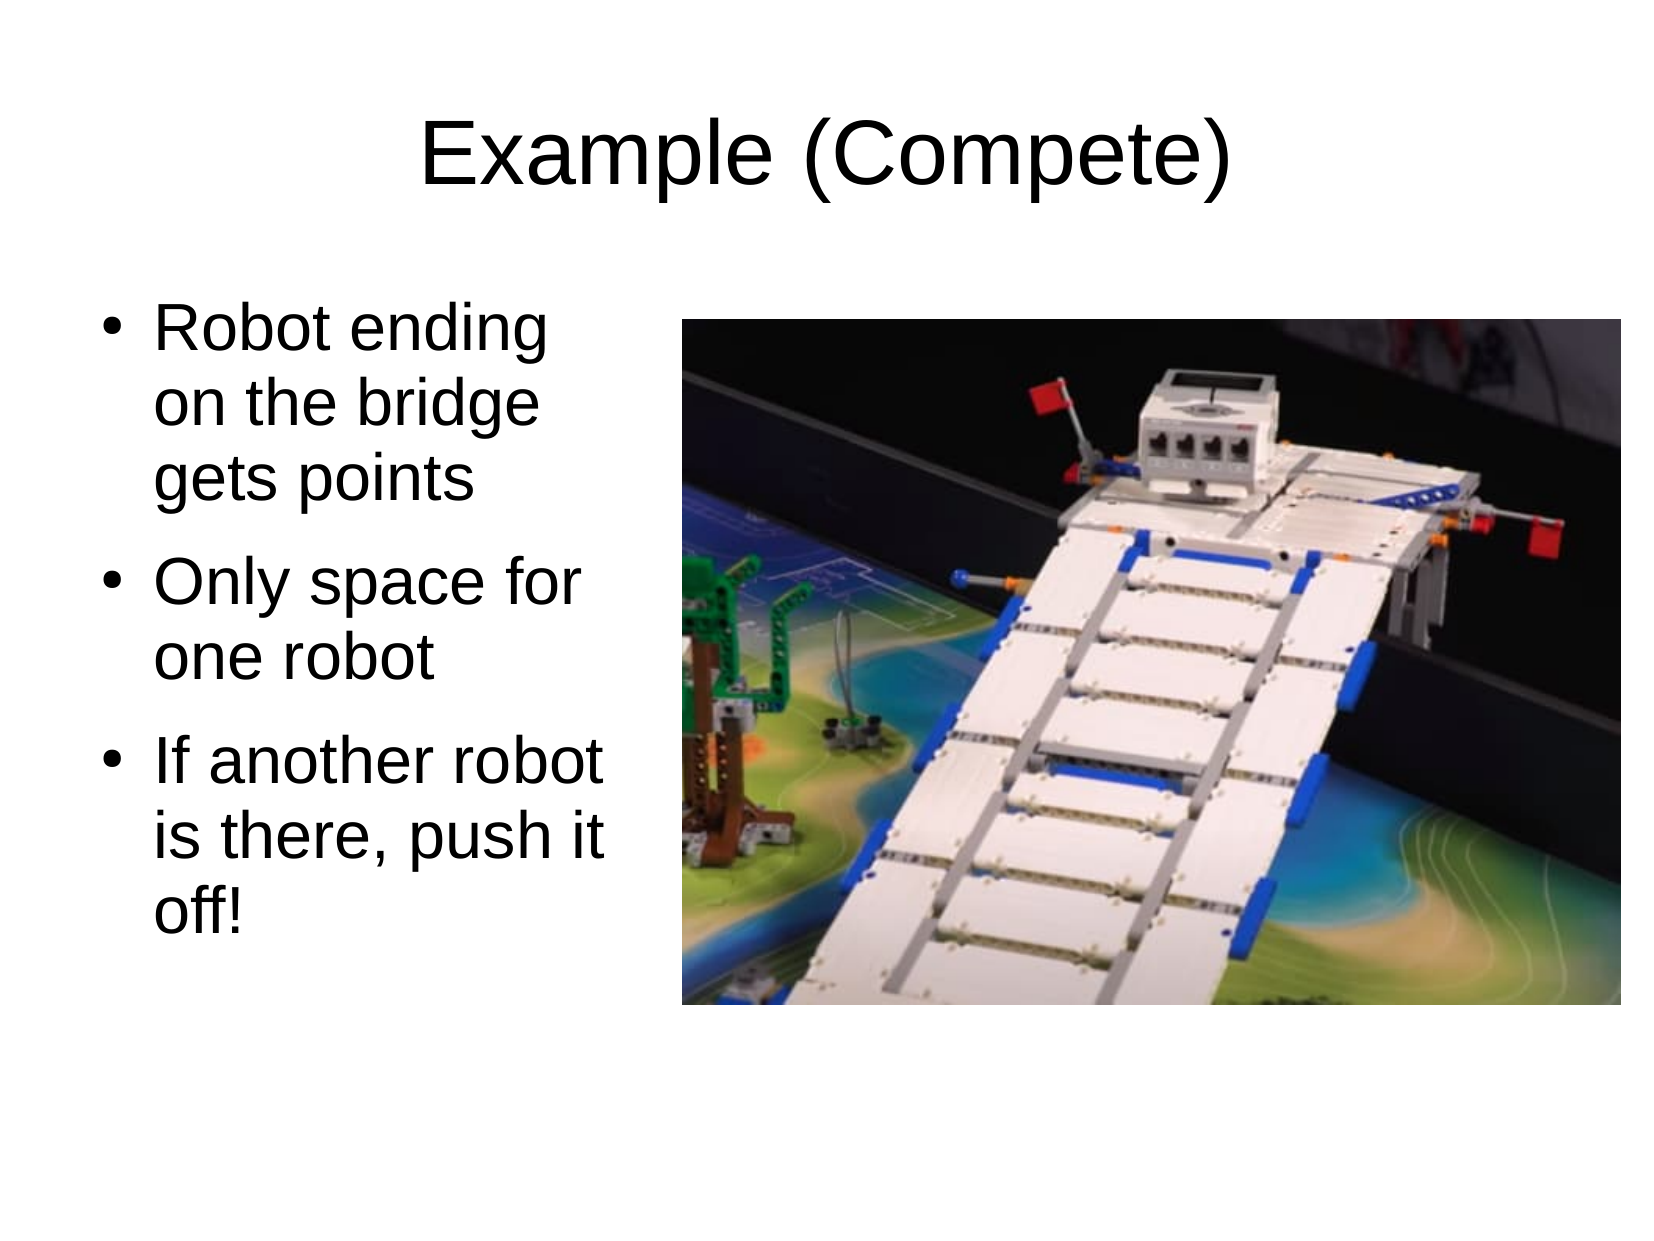

# Example (Compete)
Robot ending on the bridge gets points
Only space for one robot
If another robot is there, push it off!